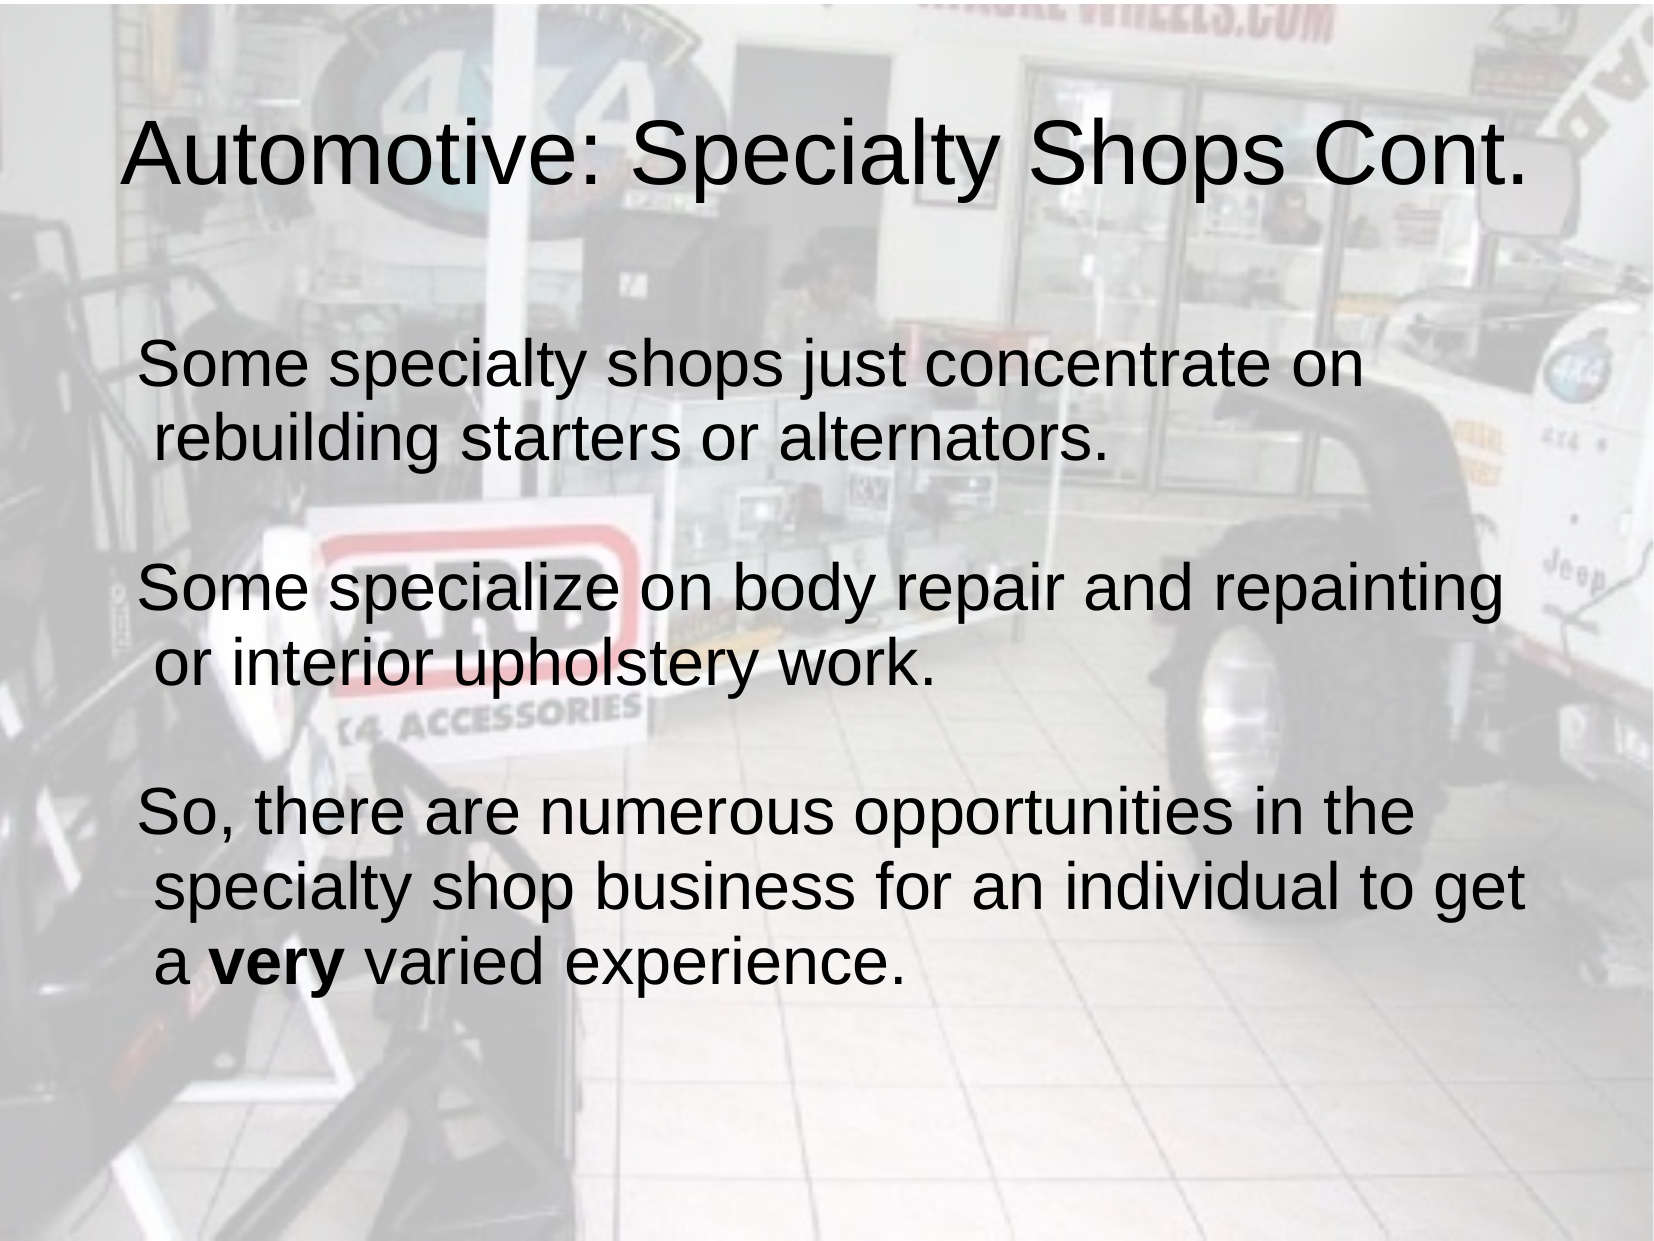

# Automotive: Specialty Shops Cont.
 Some specialty shops just concentrate on rebuilding starters or alternators.
 Some specialize on body repair and repainting or interior upholstery work.
 So, there are numerous opportunities in the specialty shop business for an individual to get a very varied experience.